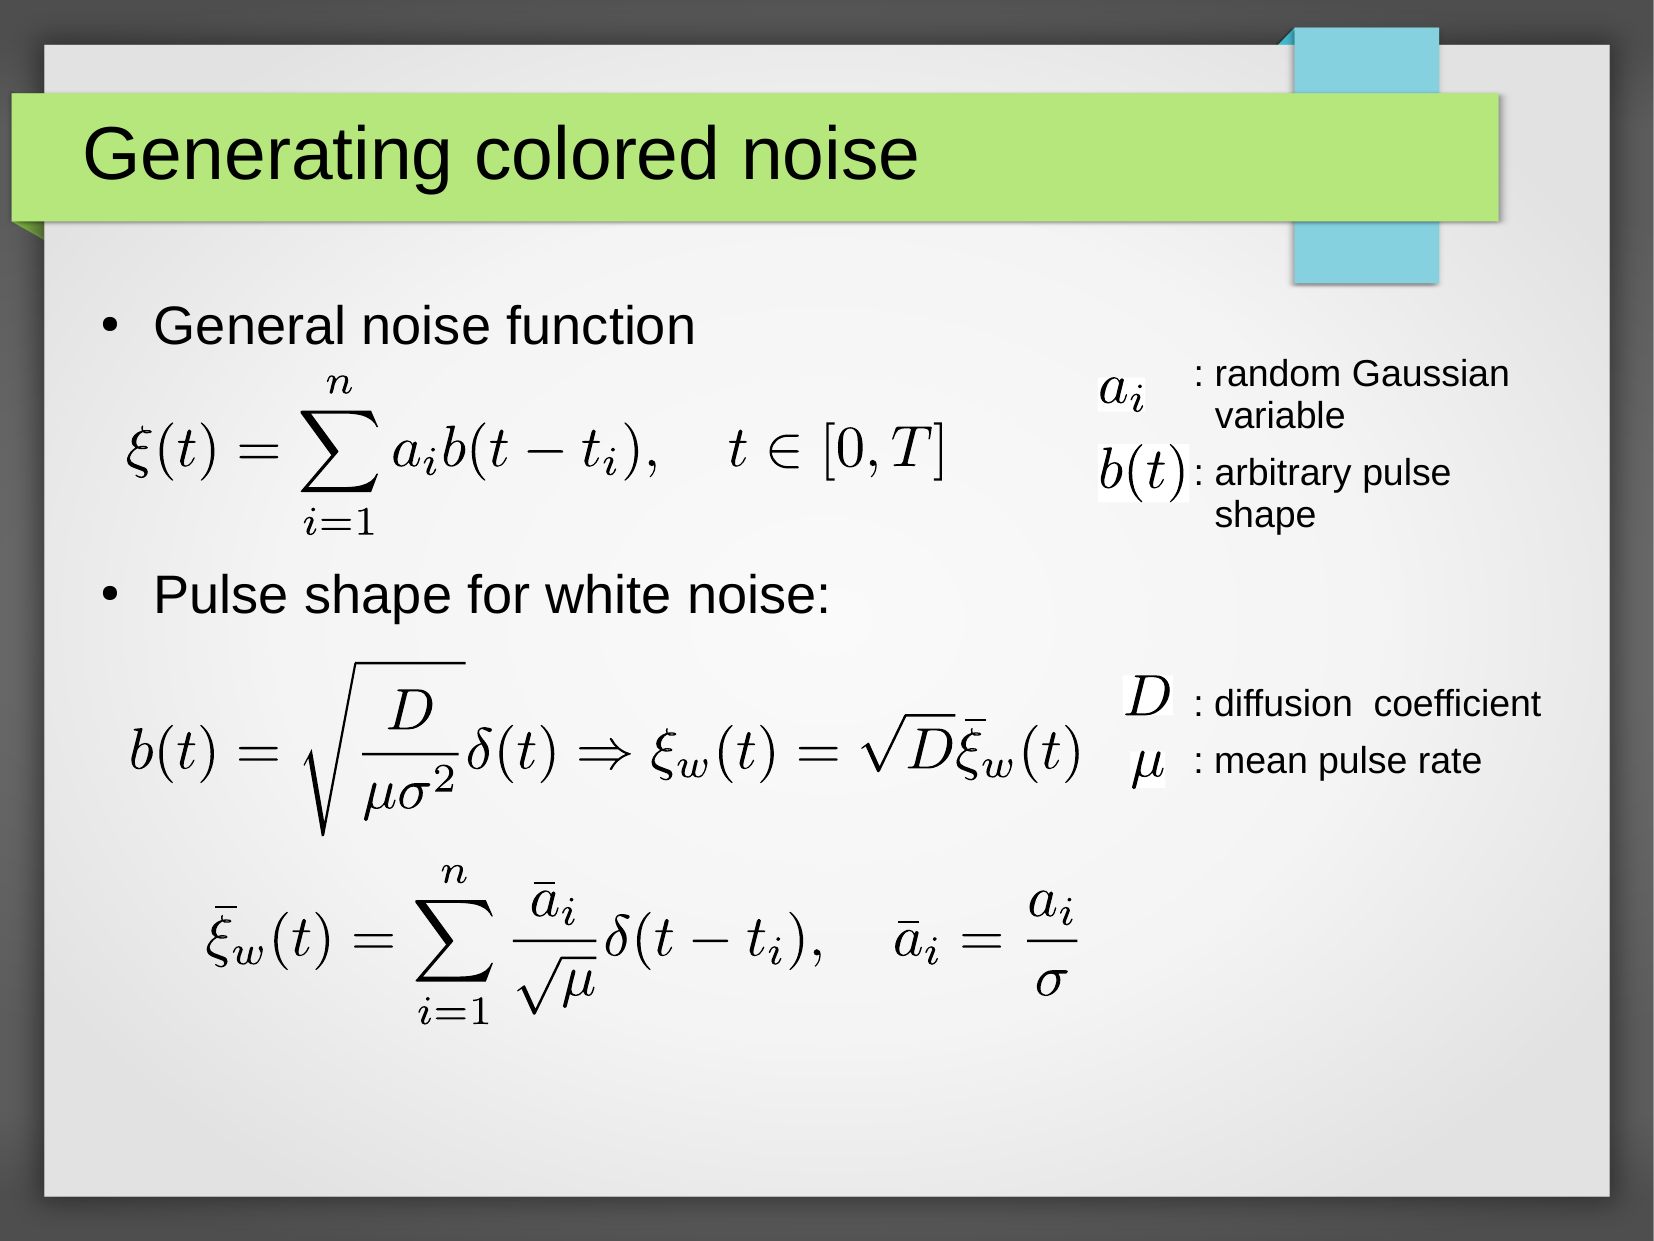

# Generating colored noise
General noise function
Pulse shape for white noise:
: random Gaussian
 variable
: arbitrary pulse shape
: diffusion coefficient
: mean pulse rate